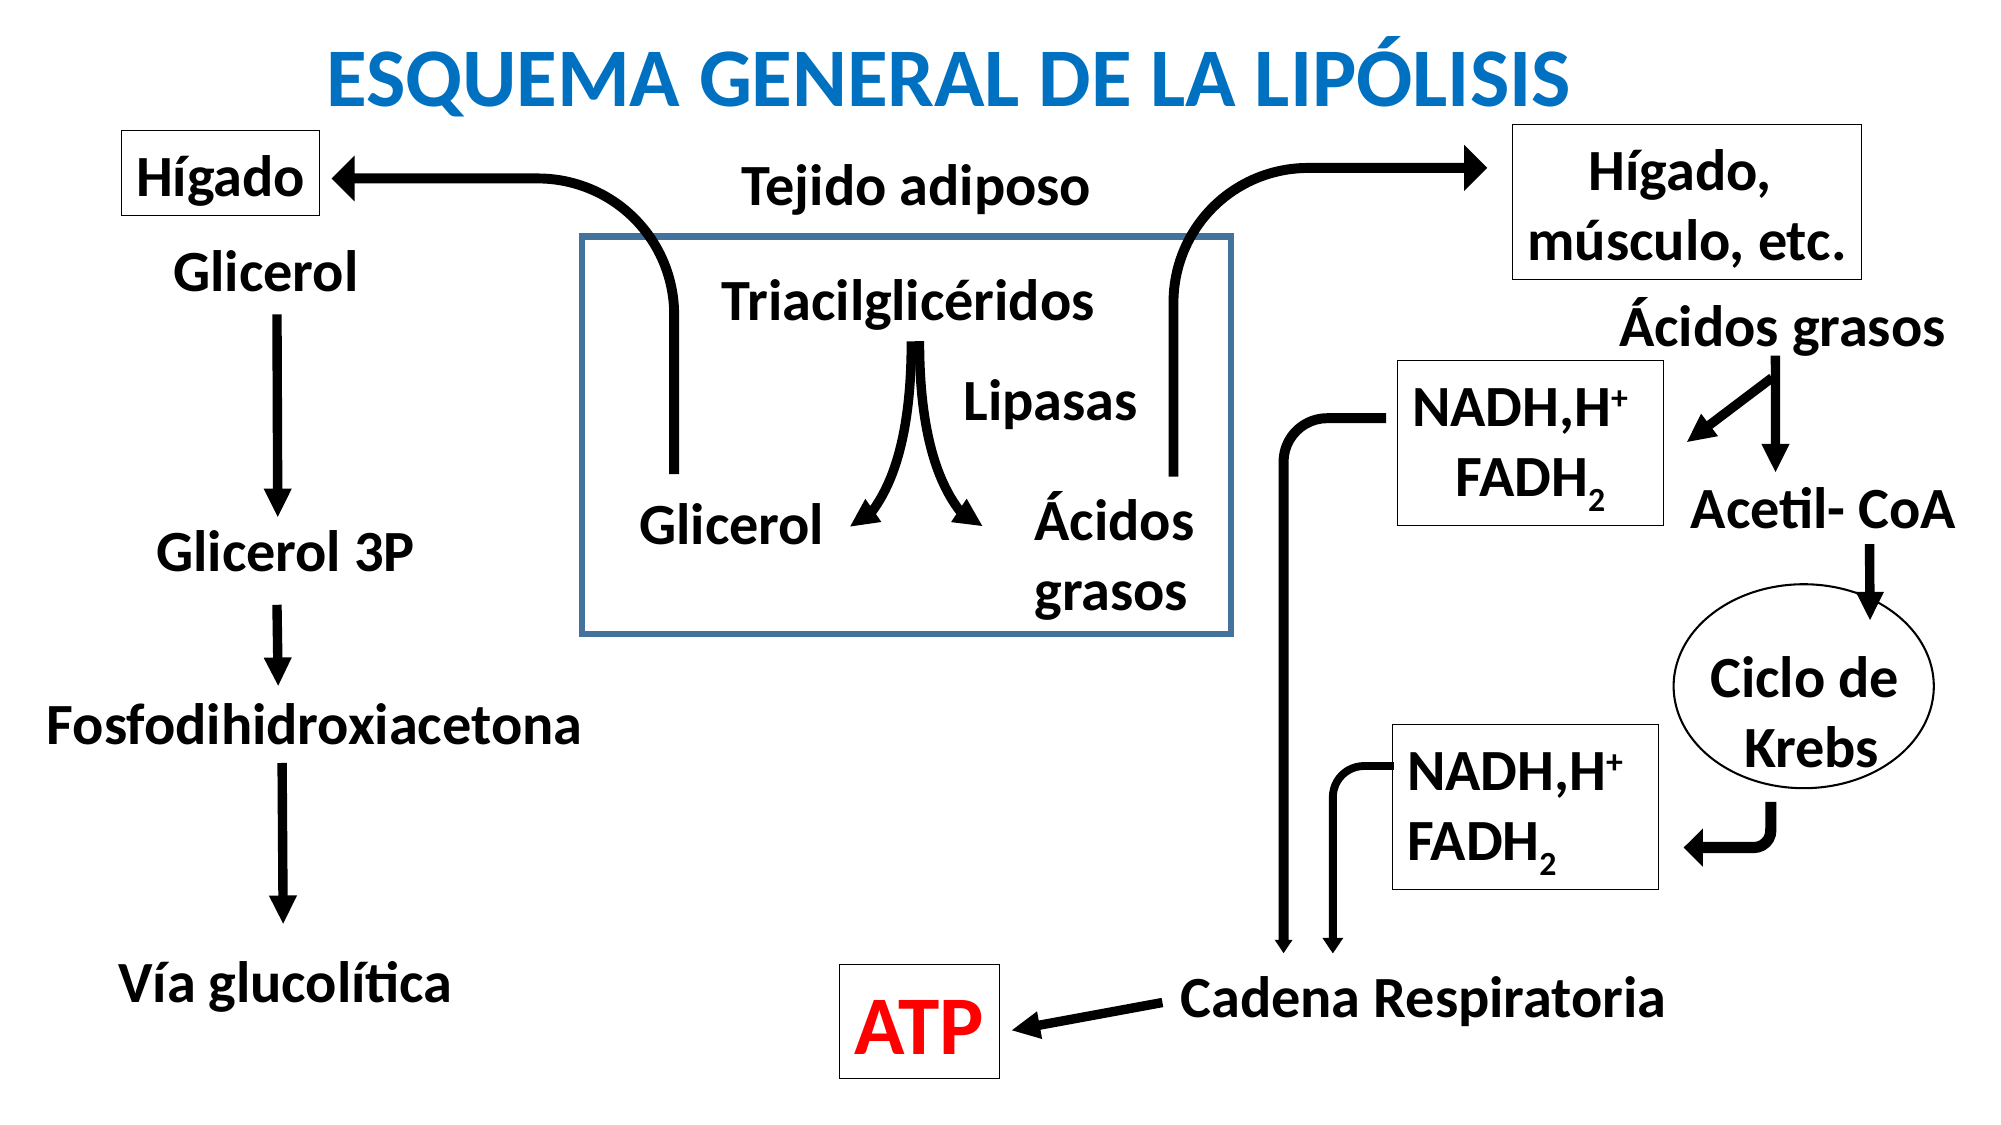

ESQUEMA GENERAL DE LA LIPÓLISIS
Hígado,
músculo, etc.
Hígado
Tejido adiposo
Glicerol
Triacilglicéridos
Ácidos grasos
Lipasas
NADH,H+
FADH2
Acetil- CoA
Ácidos
grasos
Glicerol
Glicerol 3P
Ciclo de
Krebs
Fosfodihidroxiacetona
NADH,H+
FADH2
Vía glucolítica
Cadena Respiratoria
ATP